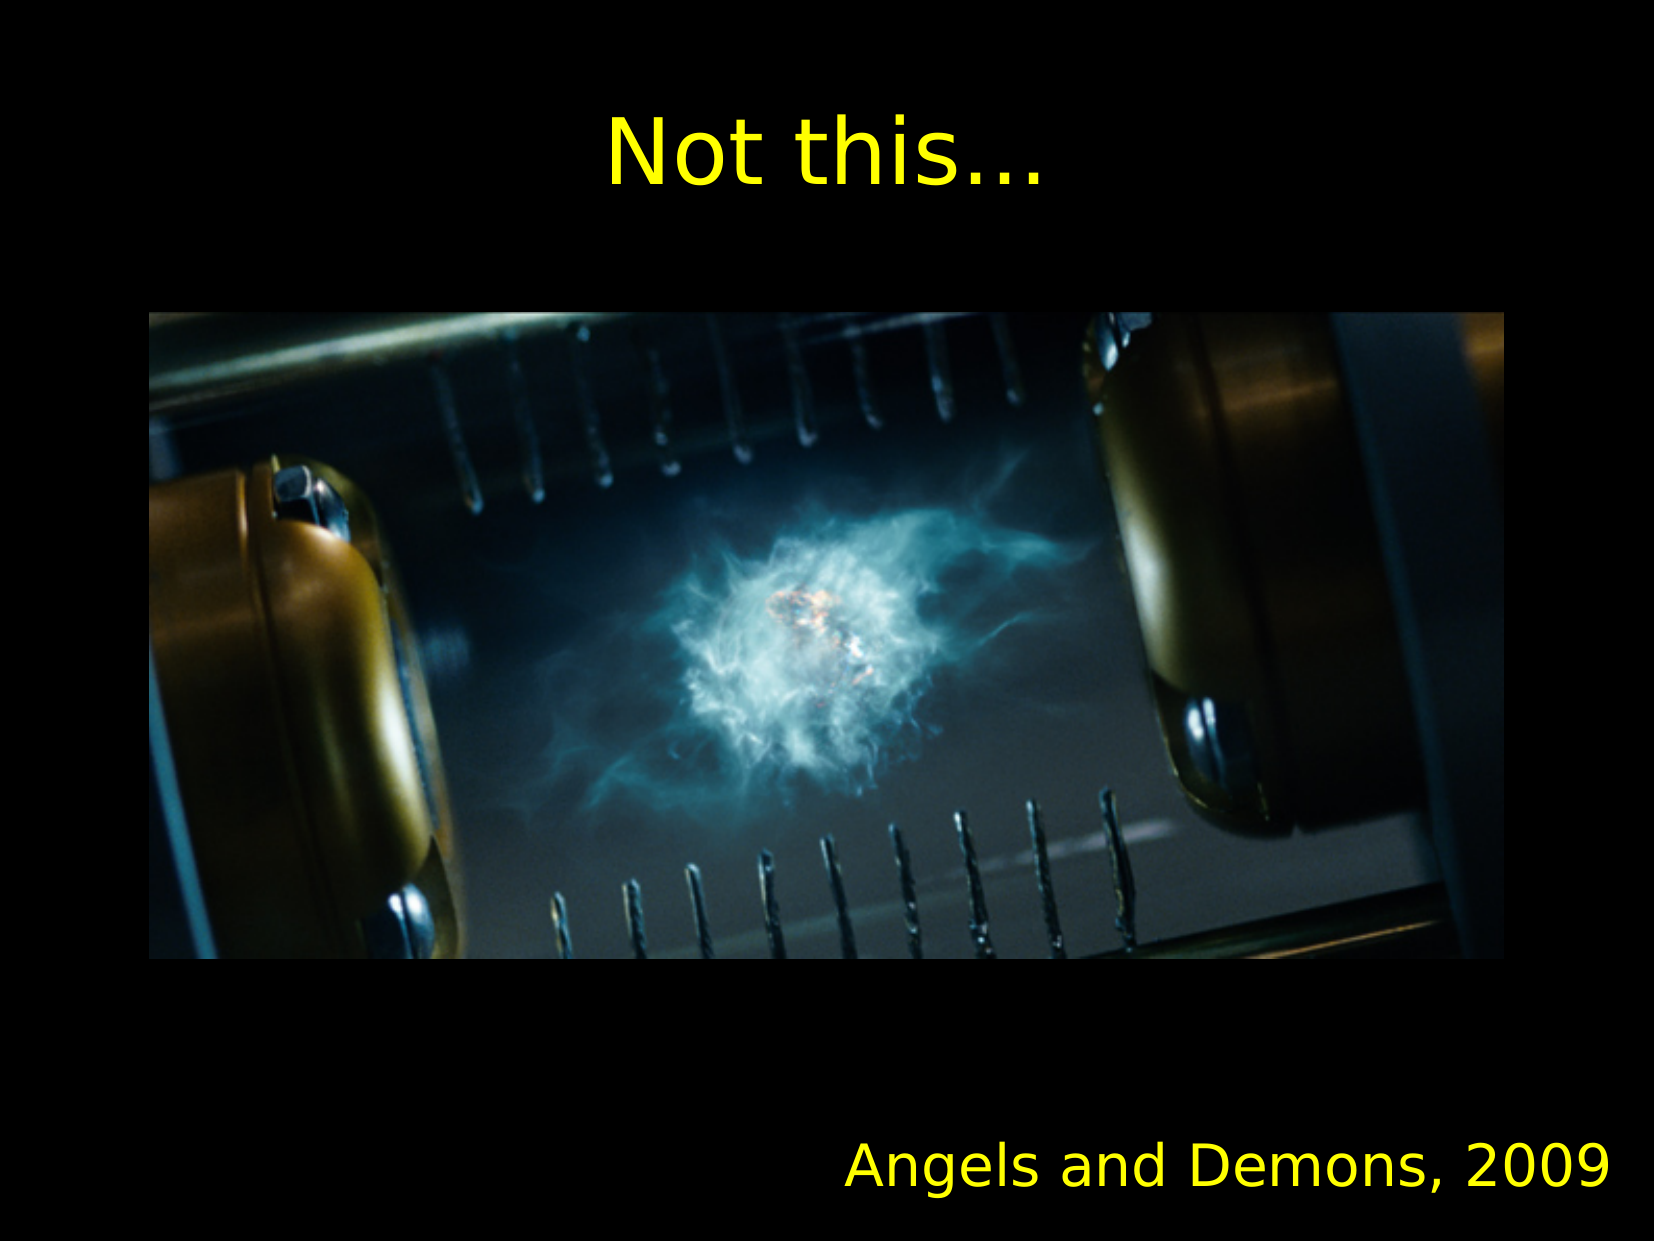

# Not this...
Angels and Demons, 2009